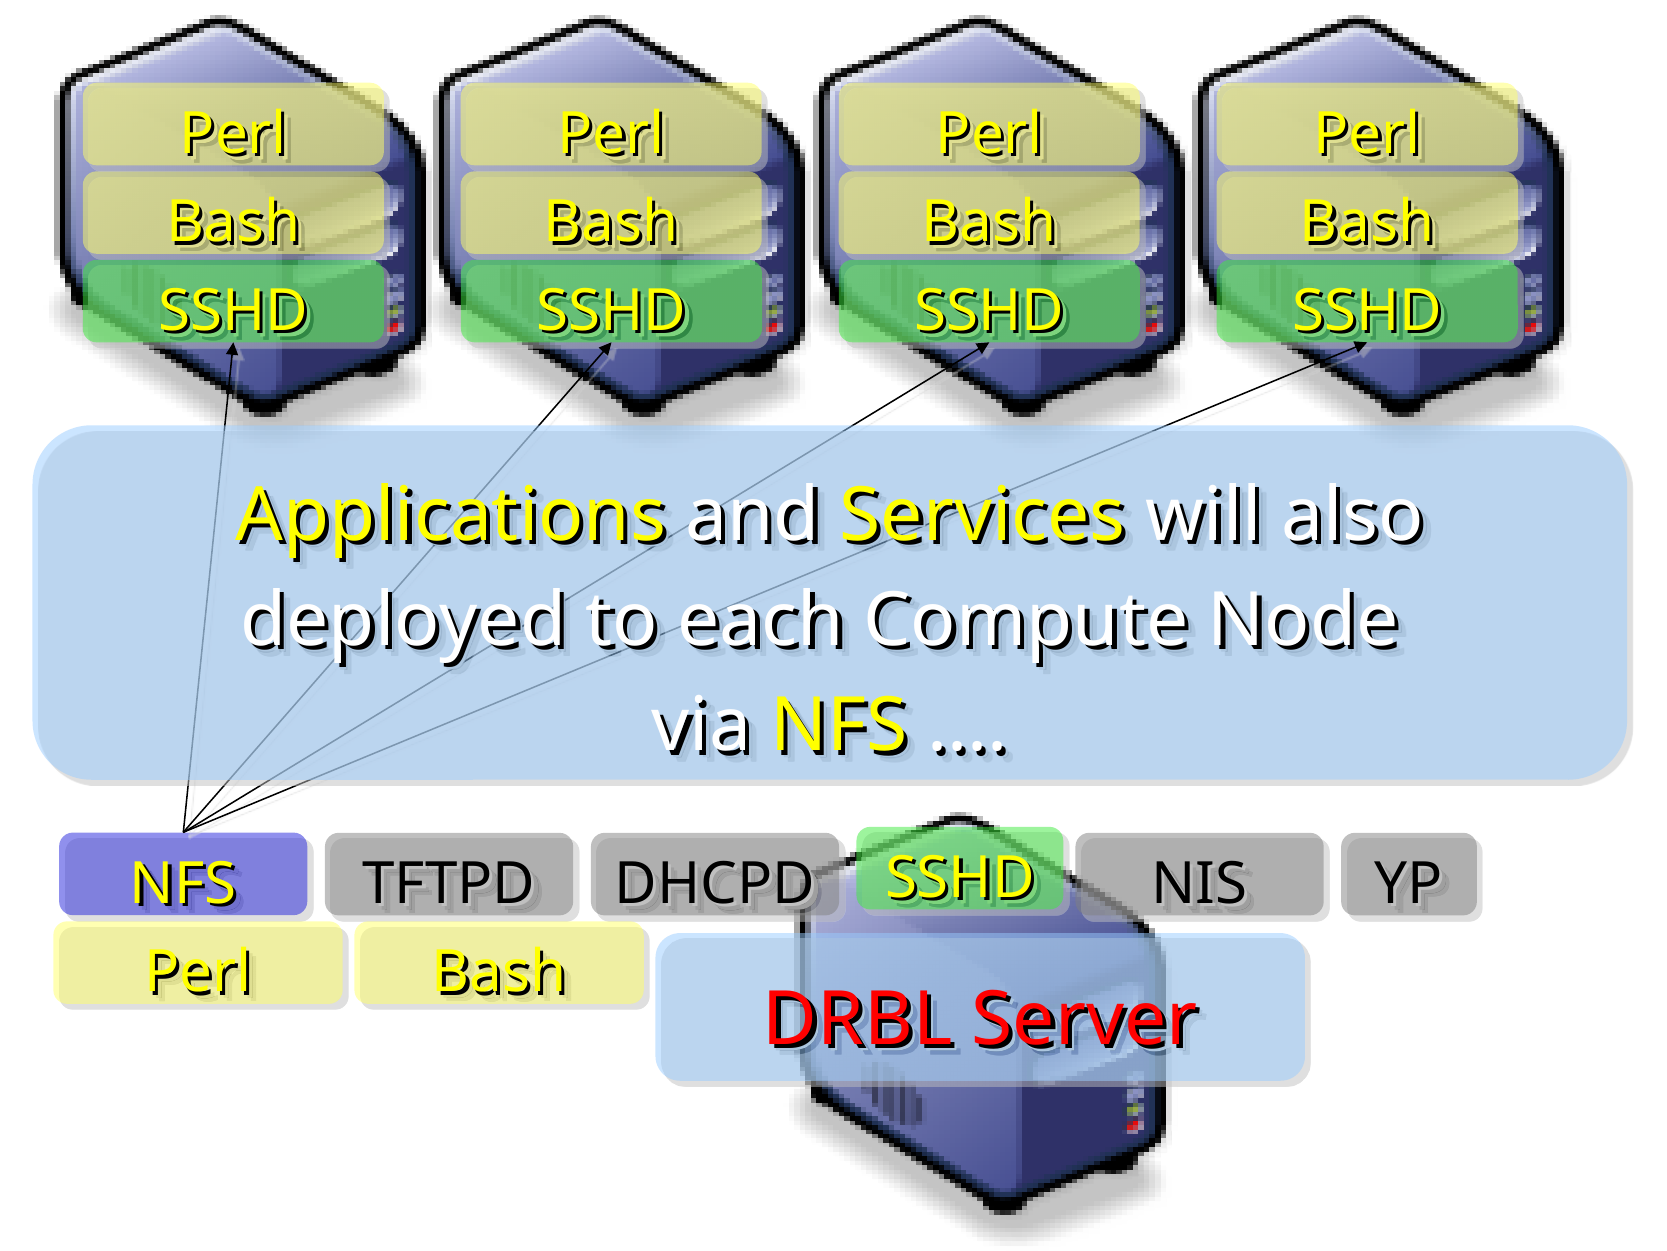

Perl
Perl
Perl
Perl
Bash
Bash
Bash
Bash
SSHD
SSHD
SSHD
SSHD
Applications and Services will also deployed to each Compute Node
via NFS ....
SSHD
NFS
TFTPD
DHCPD
NIS
YP
Perl
Bash
DRBL Server